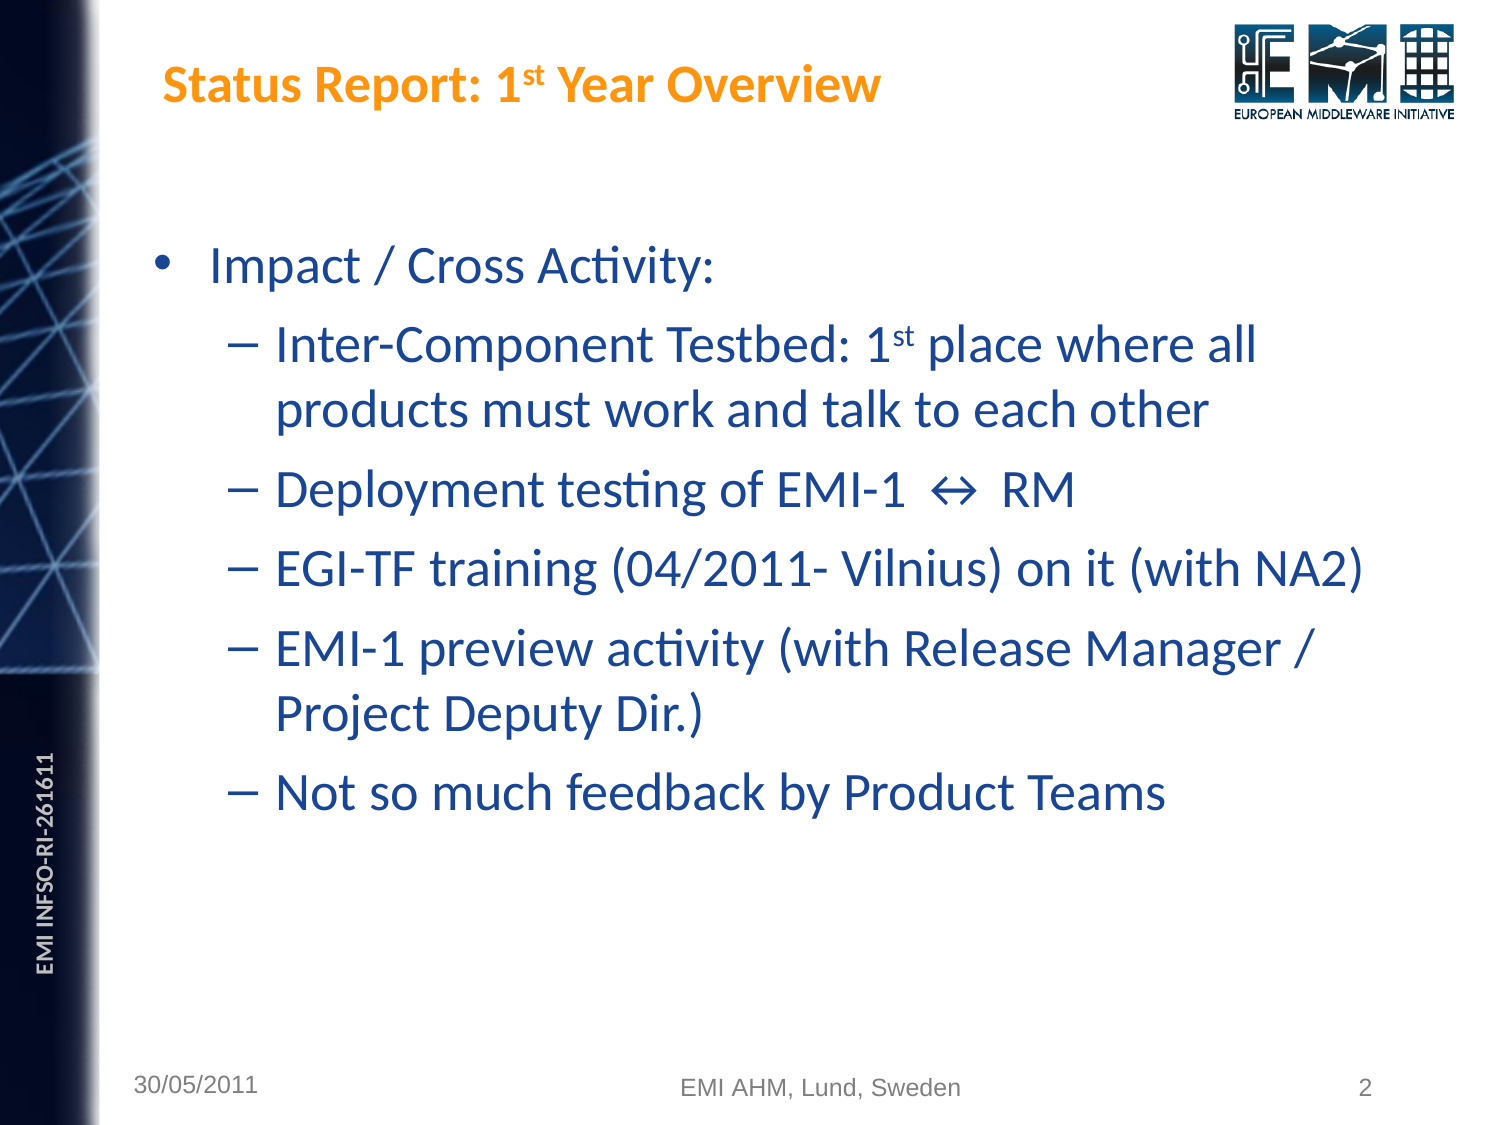

Status Report: 1st Year Overview
# Impact / Cross Activity:
Inter-Component Testbed: 1st place where all products must work and talk to each other
Deployment testing of EMI-1 ↔ RM
EGI-TF training (04/2011- Vilnius) on it (with NA2)
EMI-1 preview activity (with Release Manager / Project Deputy Dir.)
Not so much feedback by Product Teams
30/05/2011
EMI AHM, Lund, Sweden